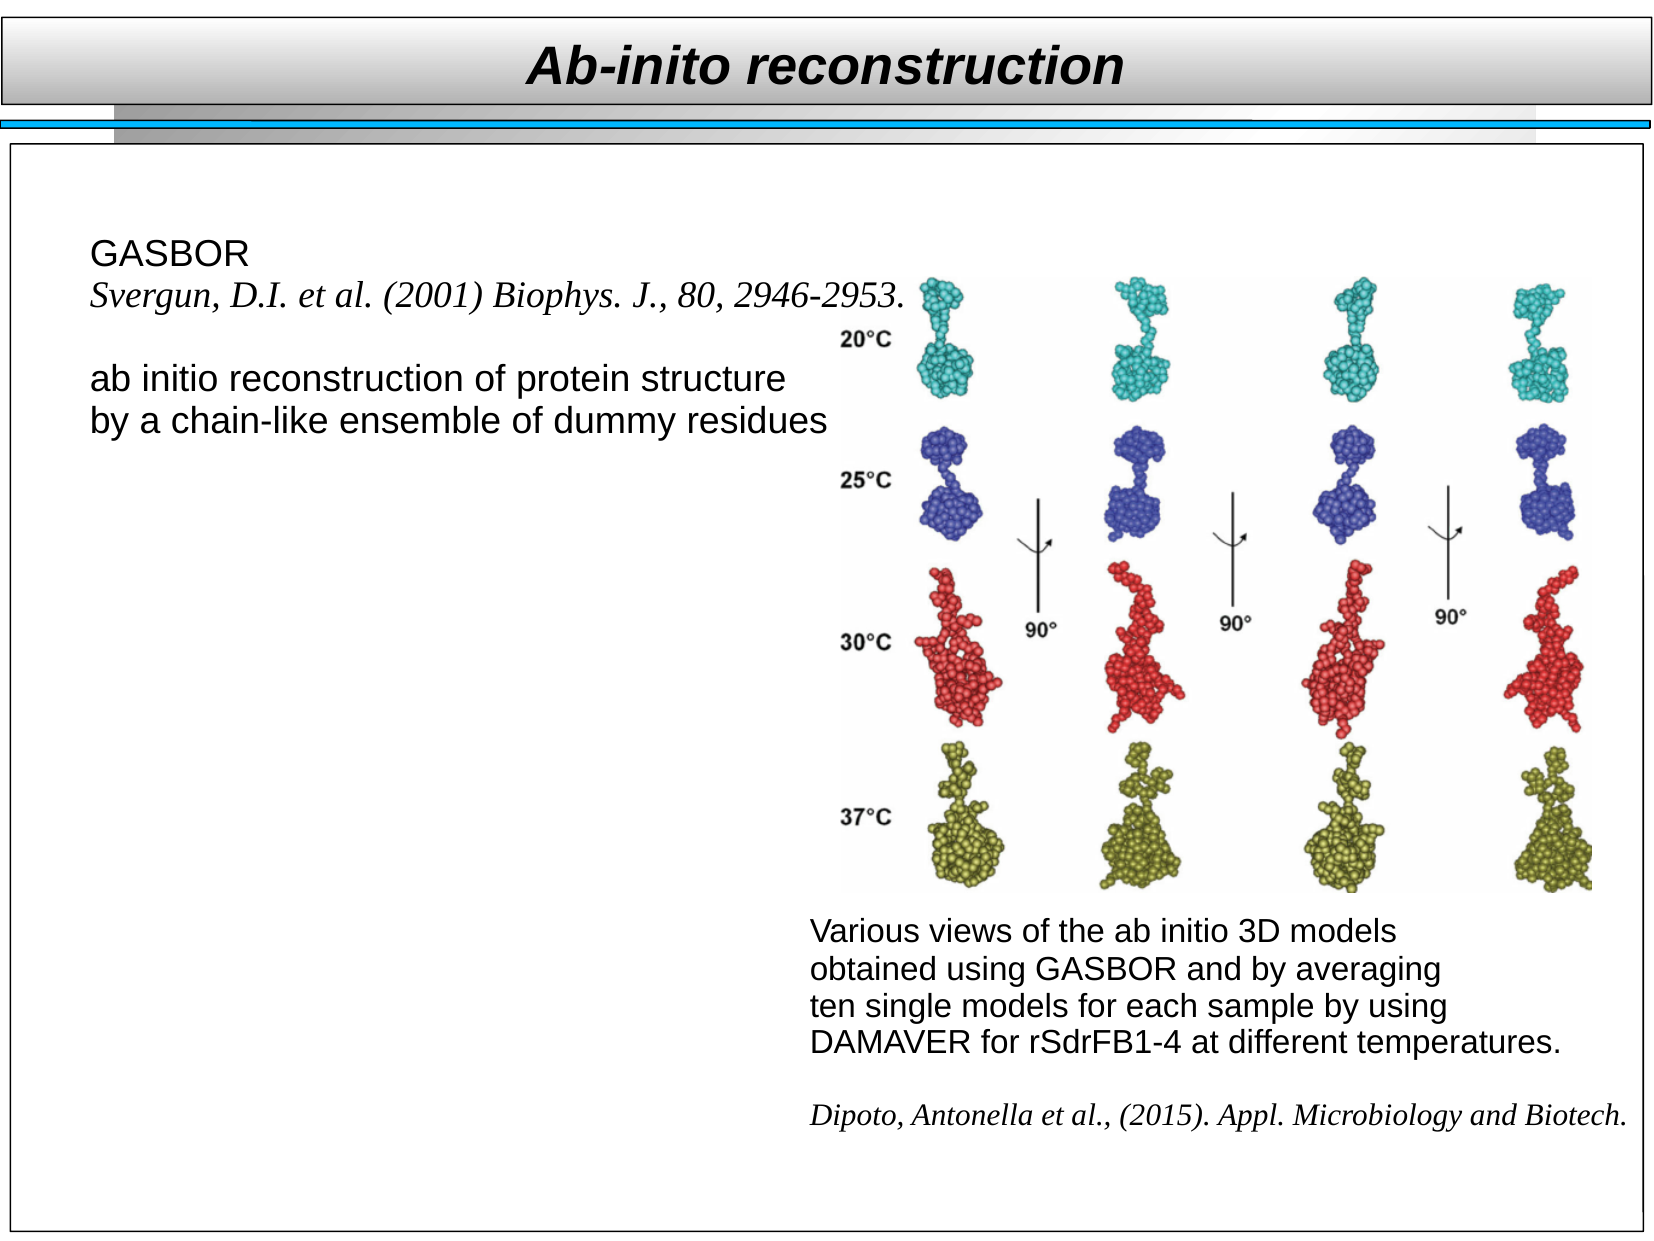

Ab-inito reconstruction
GASBOR
Svergun, D.I. et al. (2001) Biophys. J., 80, 2946-2953.
ab initio reconstruction of protein structure
by a chain-like ensemble of dummy residues
Various views of the ab initio 3D models
obtained using GASBOR and by averaging
ten single models for each sample by using
DAMAVER for rSdrFB1-4 at different temperatures.
Dipoto, Antonella et al., (2015). Appl. Microbiology and Biotech.